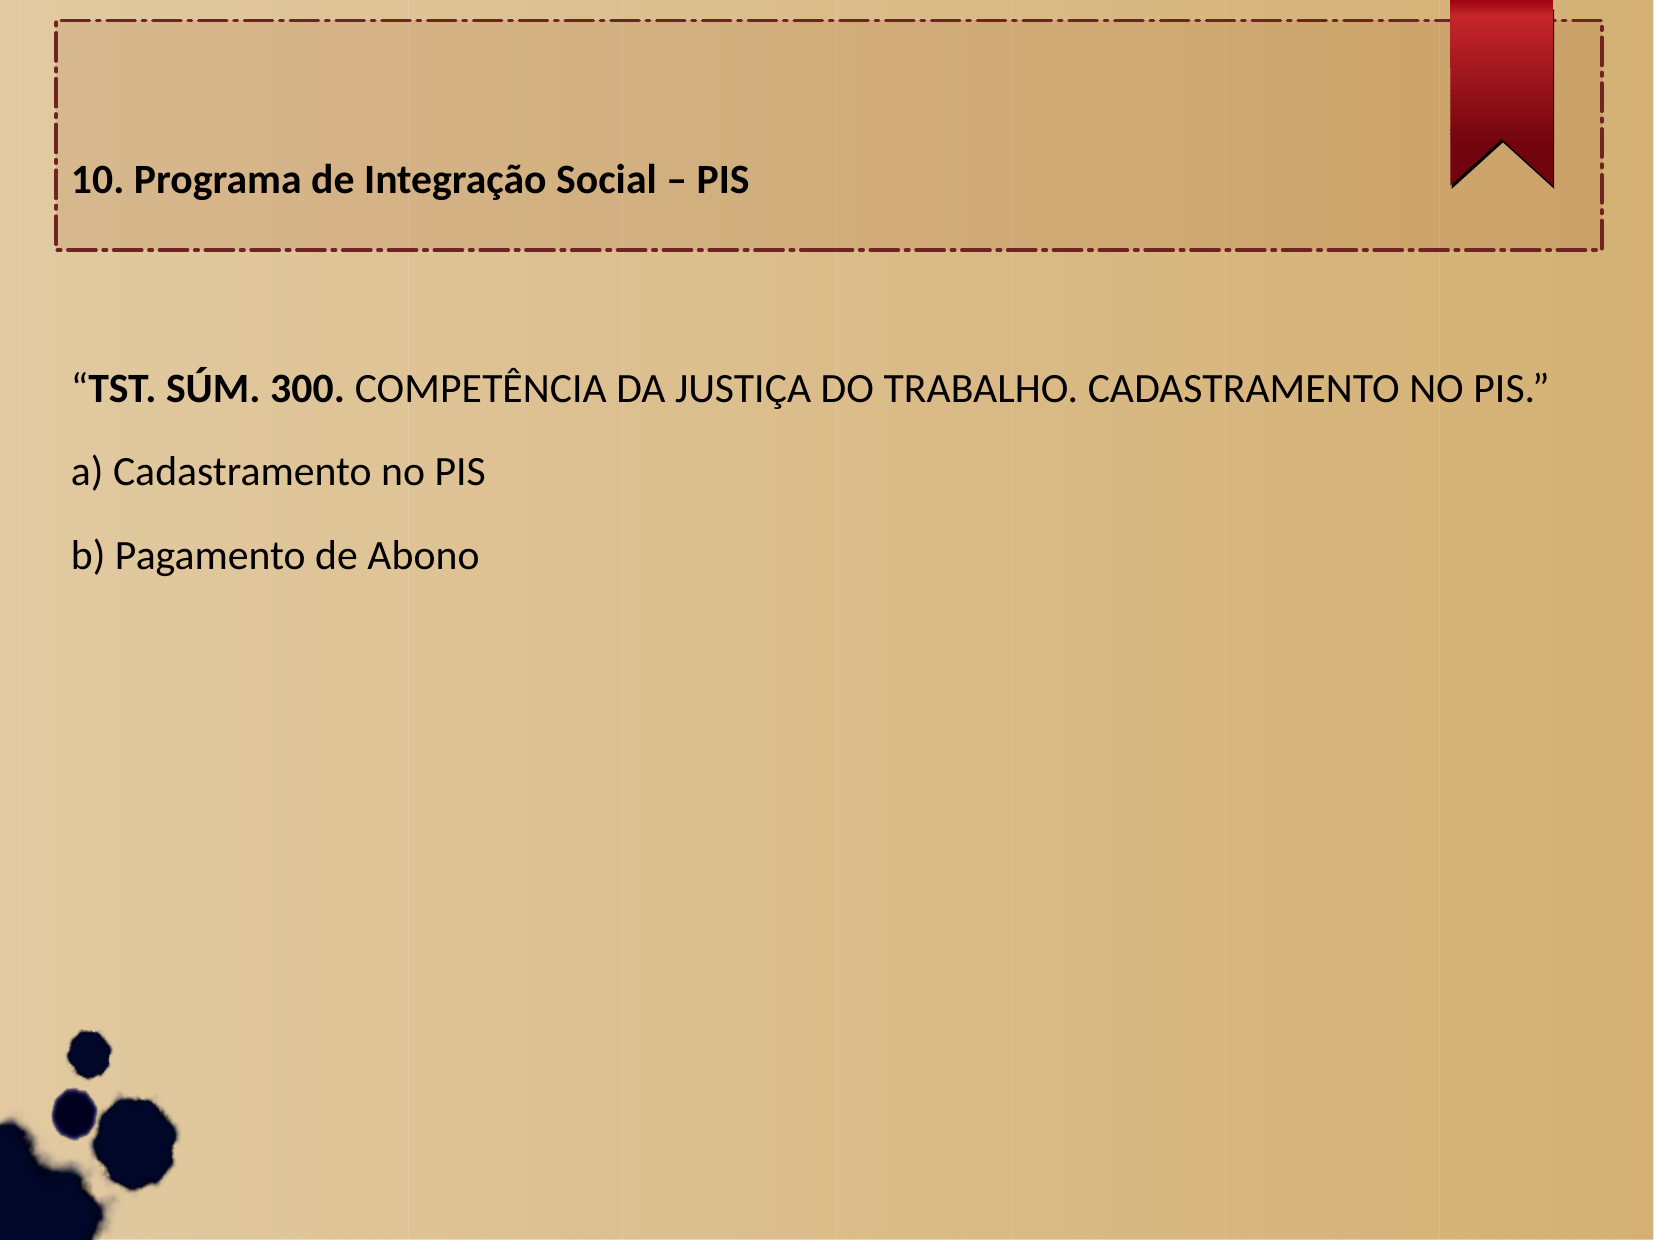

# 10. Programa de Integração Social – PIS “TST. SÚM. 300. COMPETÊNCIA DA JUSTIÇA DO TRABALHO. CADASTRAMENTO NO PIS.” a) Cadastramento no PIS b) Pagamento de Abono